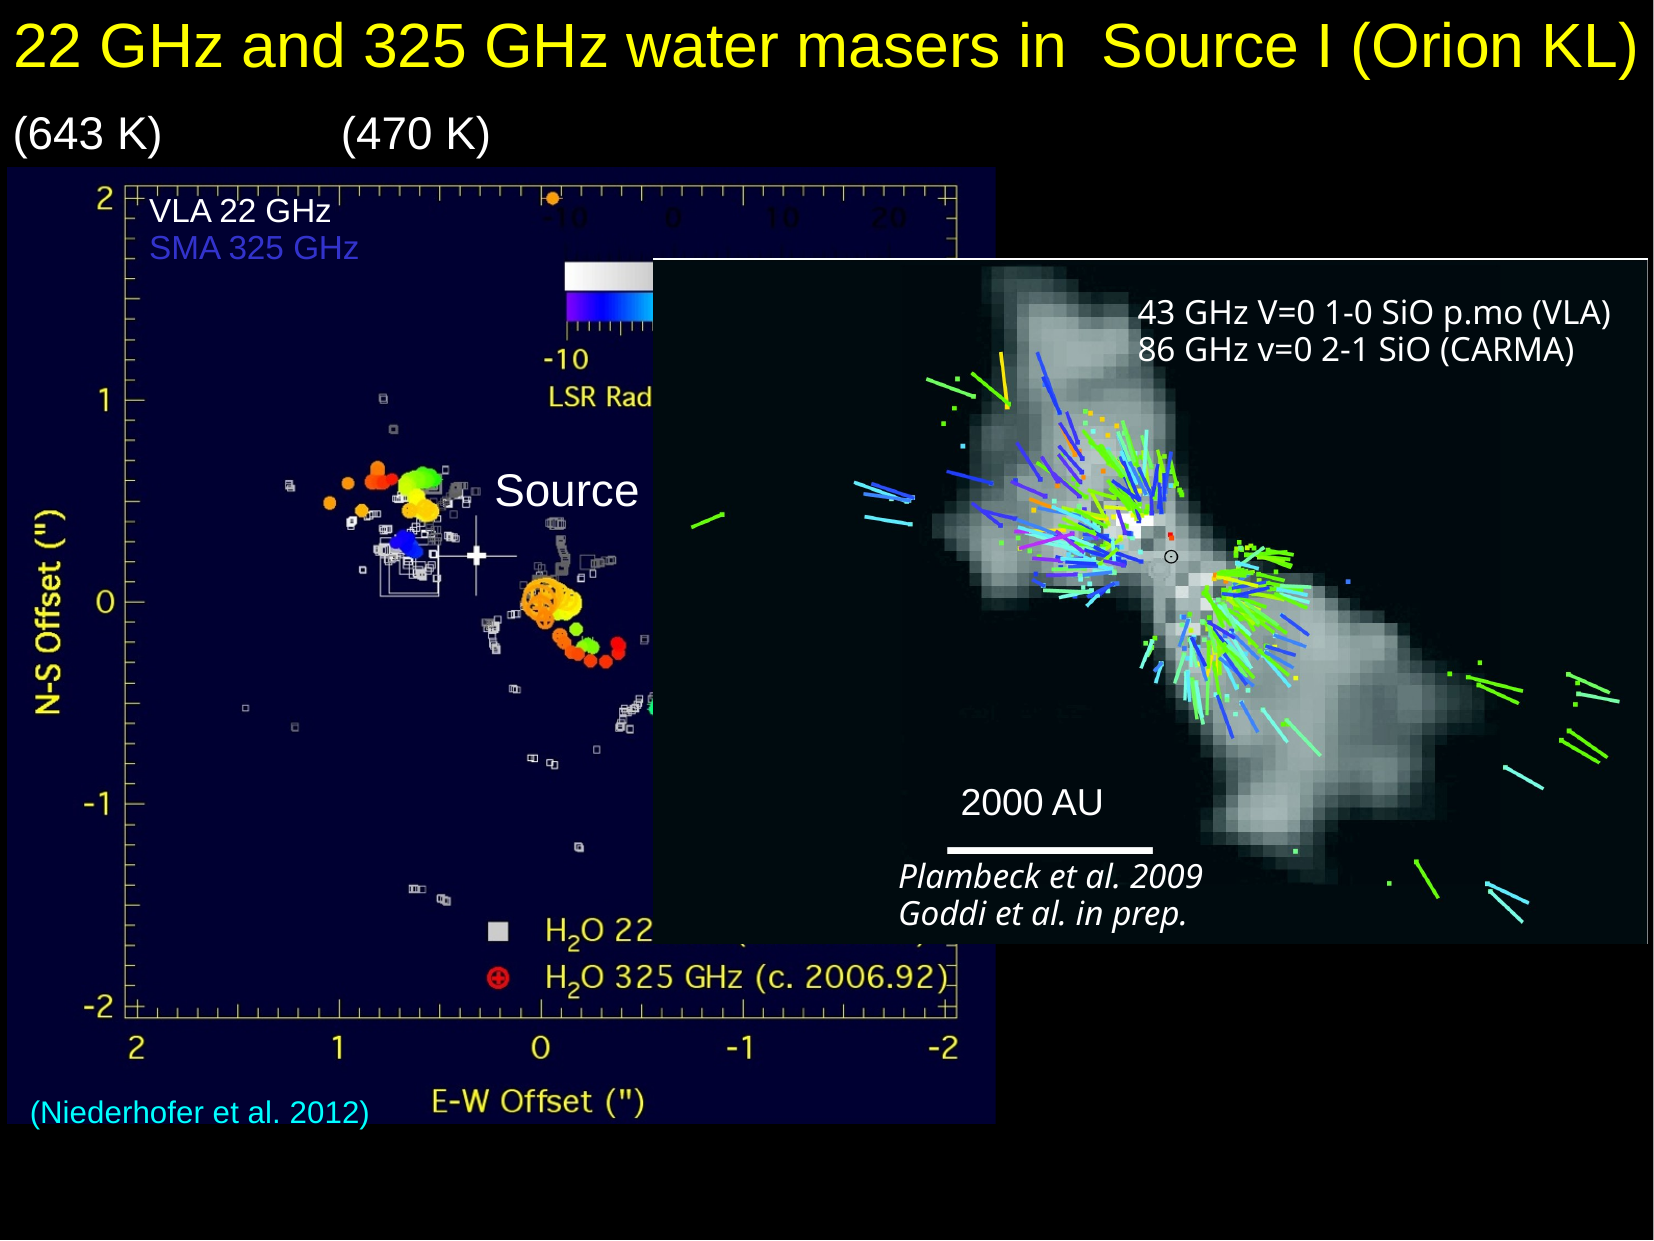

22 GHz and 325 GHz water masers in Source I (Orion KL)
(643 K) (470 K)
VLA 22 GHz
SMA 325 GHz
Source I
(Niederhofer et al. 2012)
43 GHz V=0 1-0 SiO p.mo (VLA)
86 GHz v=0 2-1 SiO (CARMA)
2000 AU
Plambeck et al. 2009
Goddi et al. in prep.